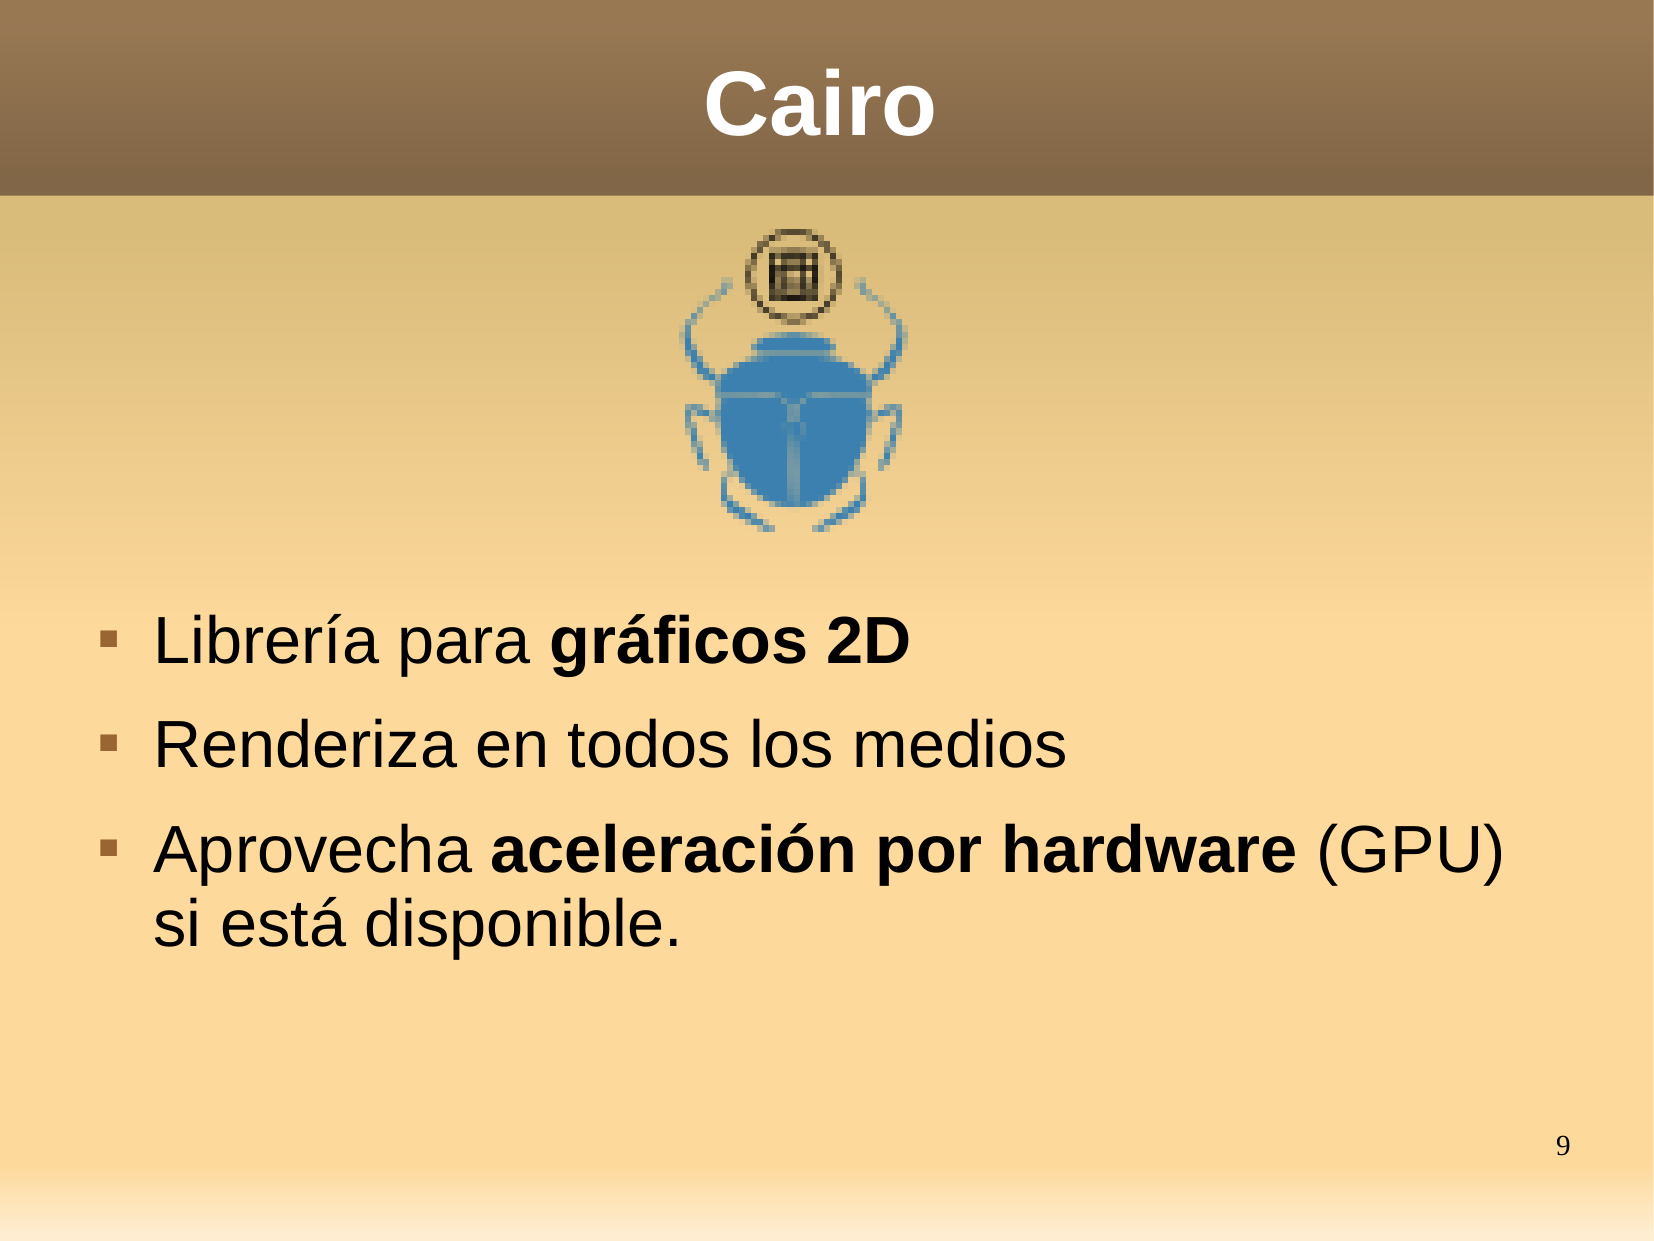

# Cairo
Librería para gráficos 2D
Renderiza en todos los medios
Aprovecha aceleración por hardware (GPU) si está disponible.
9